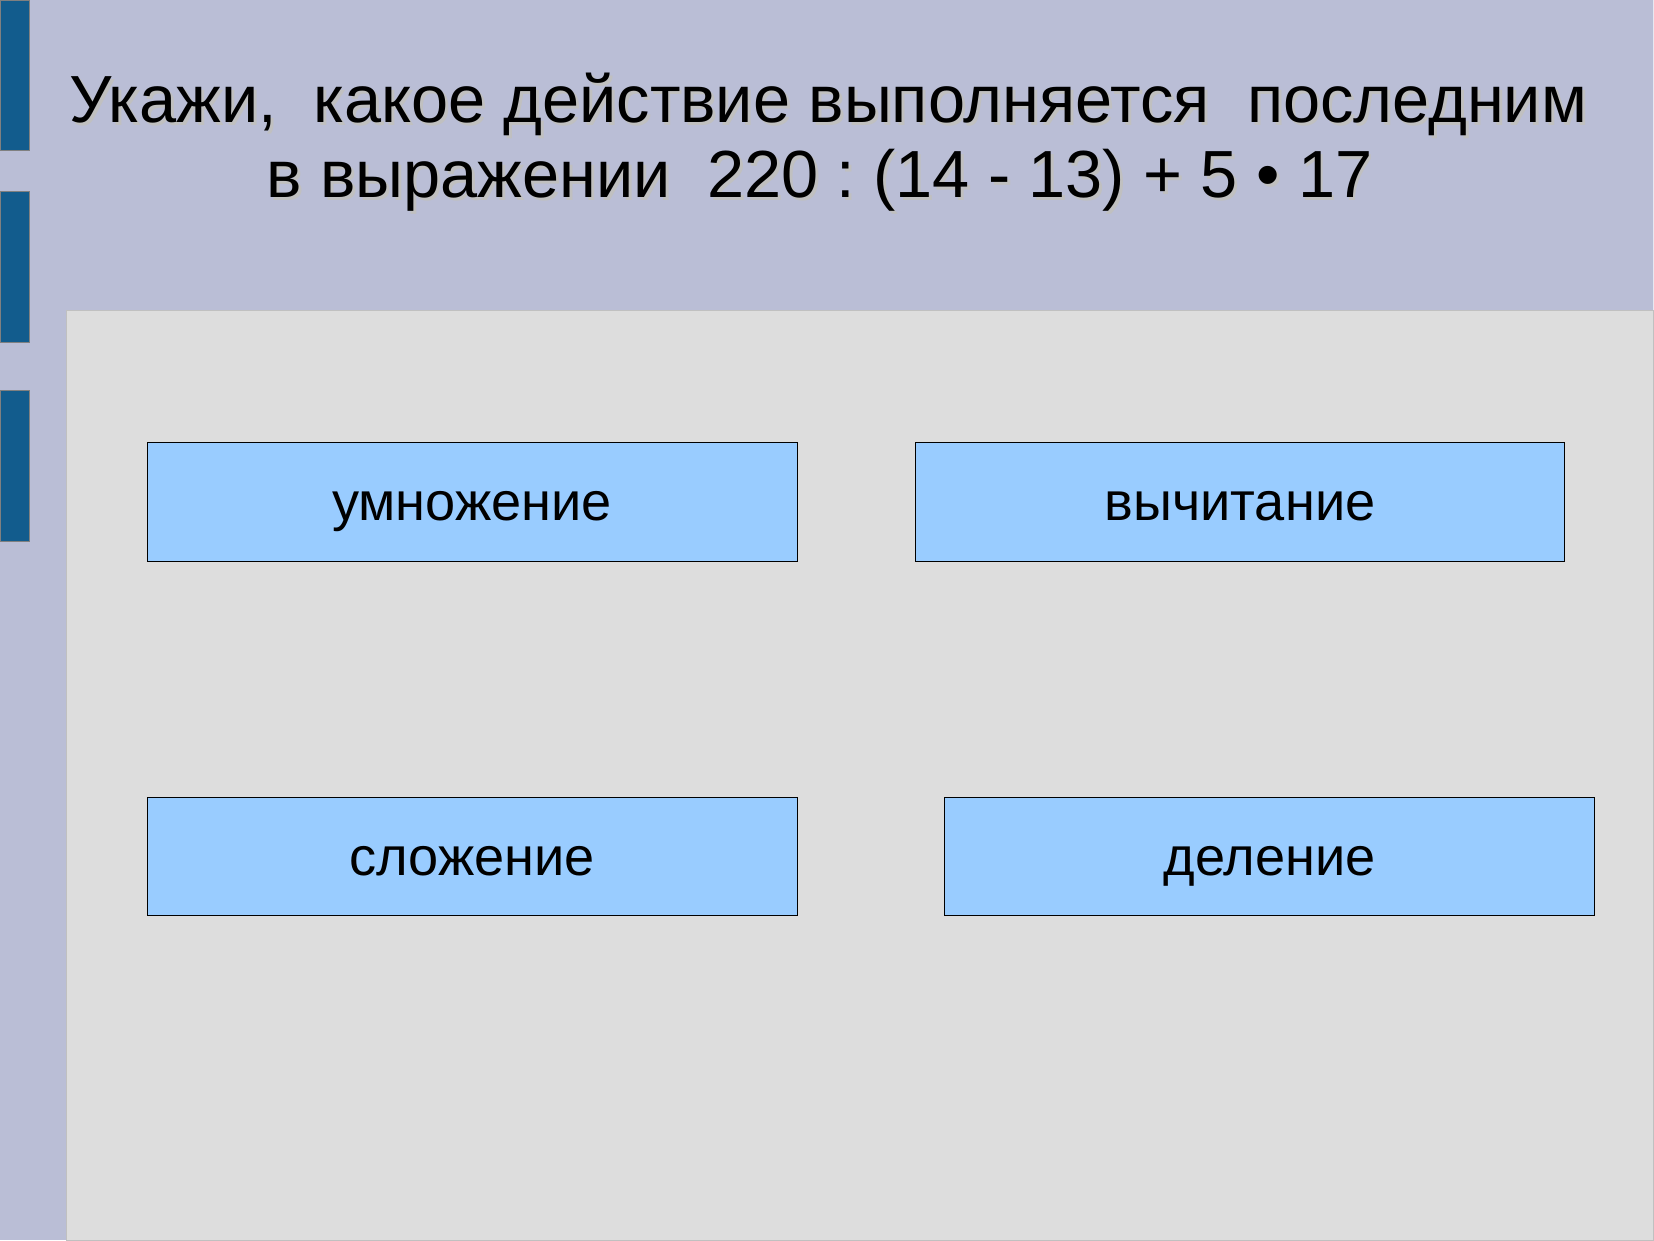

Укажи, какое действие выполняется последним в выражении 220 : (14 - 13) + 5 • 17
умножение
вычитание
сложение
деление